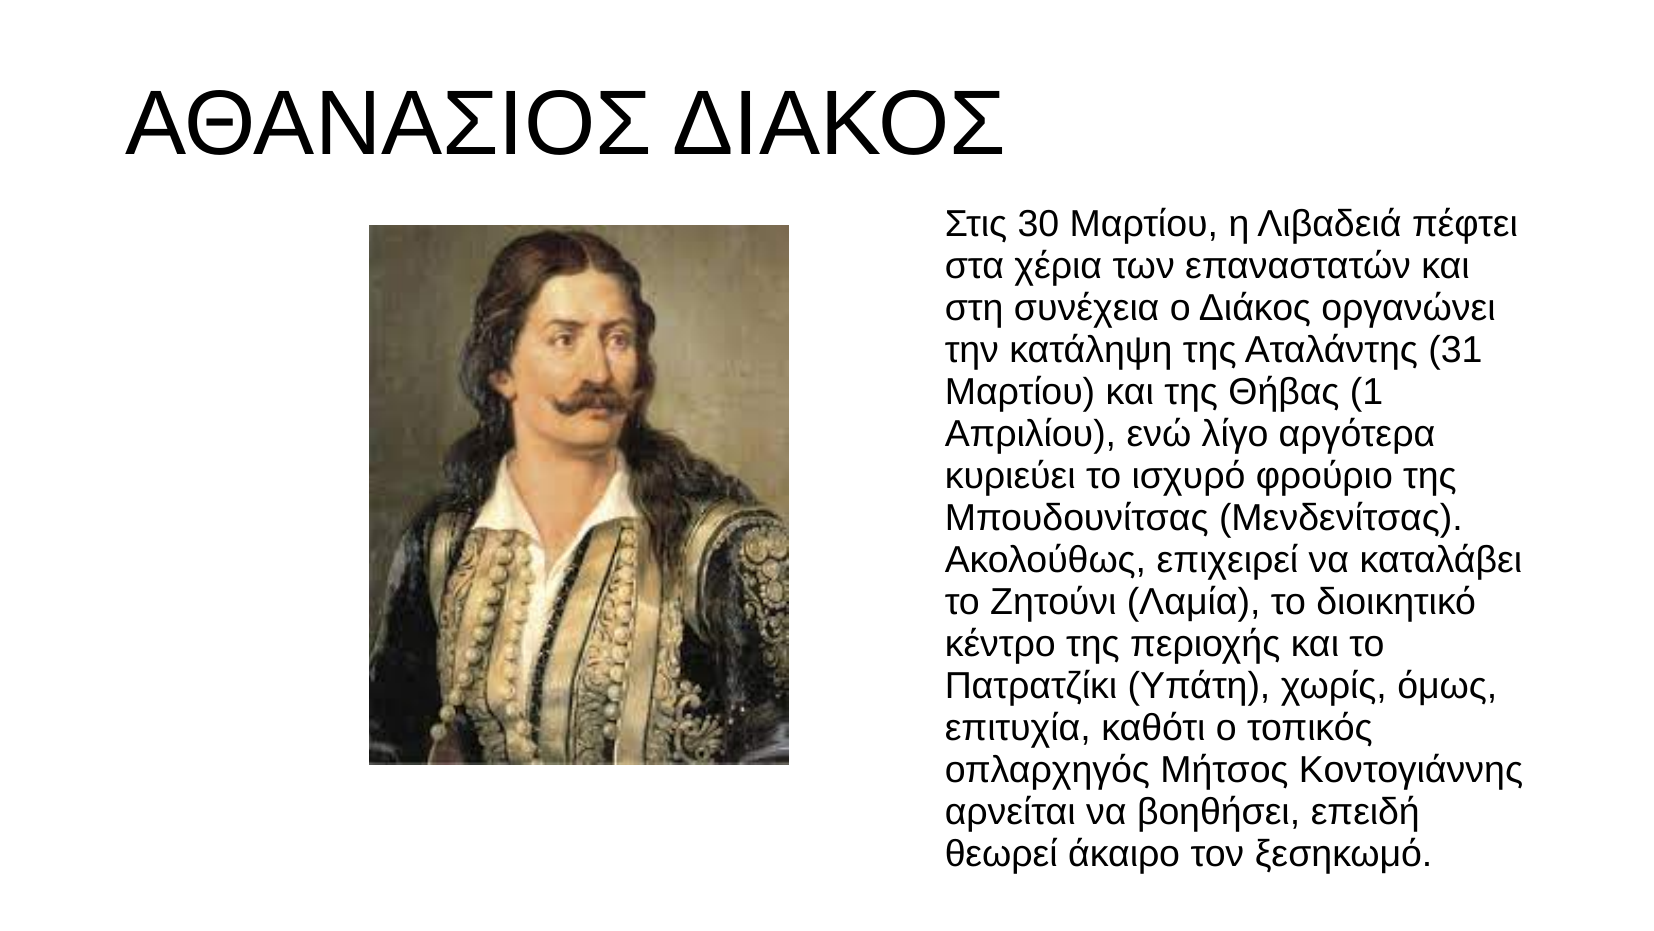

# ΑΘΑΝΑΣΙΟΣ ΔΙΑΚΟΣ
Στις 30 Μαρτίου, η Λιβαδειά πέφτει στα χέρια των επαναστατών και στη συνέχεια ο Διάκος οργανώνει την κατάληψη της Αταλάντης (31 Μαρτίου) και της Θήβας (1 Απριλίου), ενώ λίγο αργότερα κυριεύει το ισχυρό φρούριο της Μπουδουνίτσας (Μενδενίτσας). Ακολούθως, επιχειρεί να καταλάβει το Ζητούνι (Λαμία), το διοικητικό κέντρο της περιοχής και το Πατρατζίκι (Υπάτη), χωρίς, όμως, επιτυχία, καθότι ο τοπικός οπλαρχηγός Μήτσος Κοντογιάννης αρνείται να βοηθήσει, επειδή θεωρεί άκαιρο τον ξεσηκωμό.